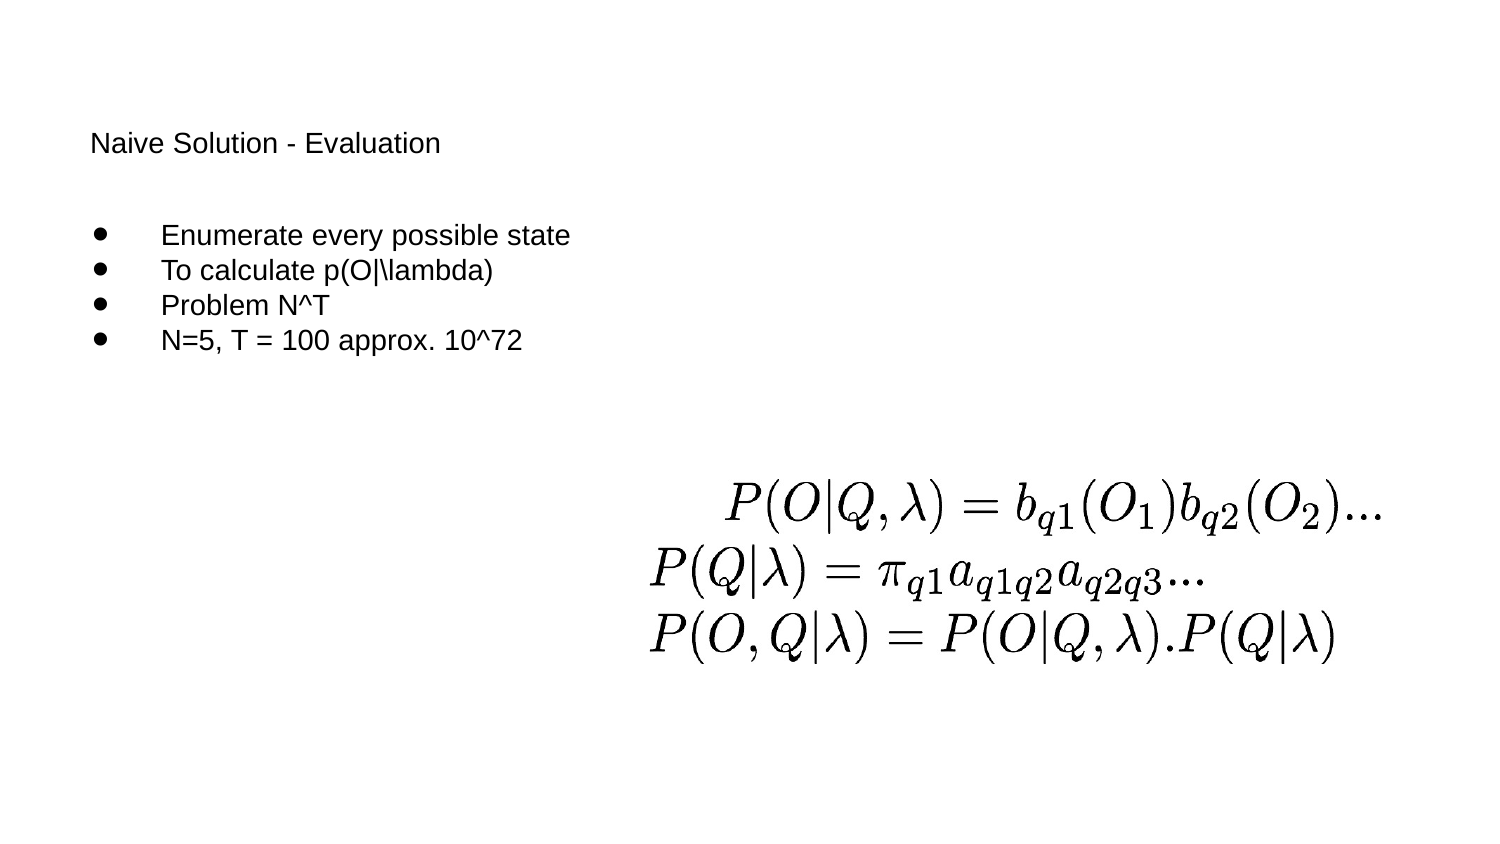

# Naive Solution - Evaluation
Enumerate every possible state
To calculate p(O|\lambda)
Problem N^T
N=5, T = 100 approx. 10^72